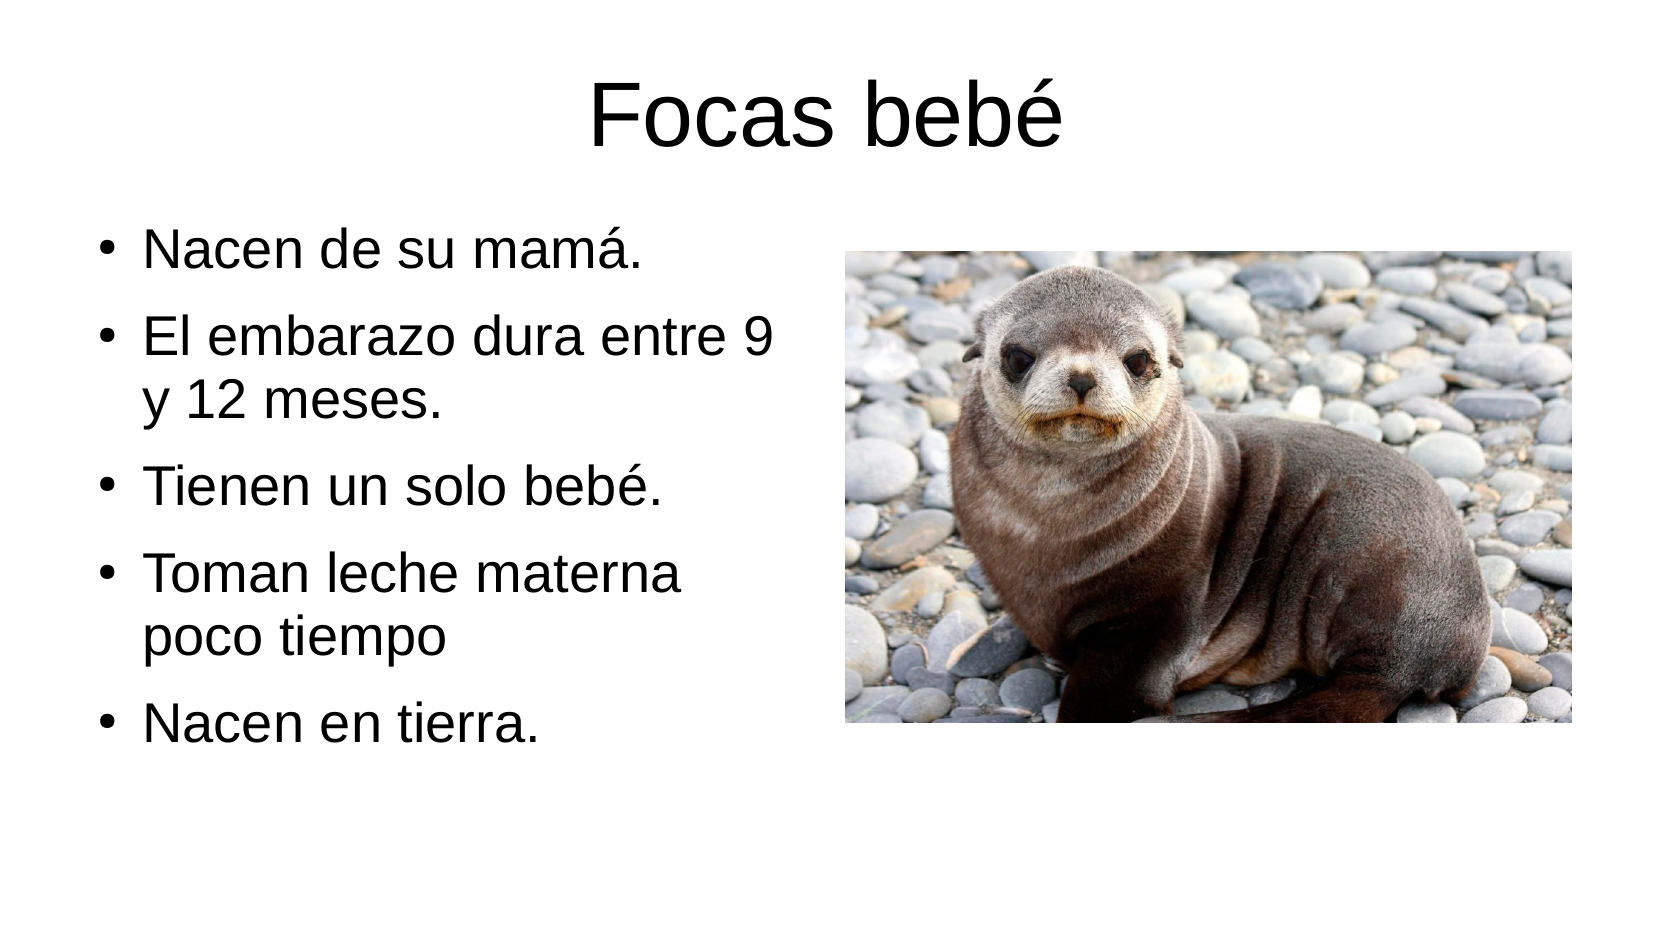

# Focas bebé
Nacen de su mamá.
El embarazo dura entre 9 y 12 meses.
Tienen un solo bebé.
Toman leche materna poco tiempo
Nacen en tierra.